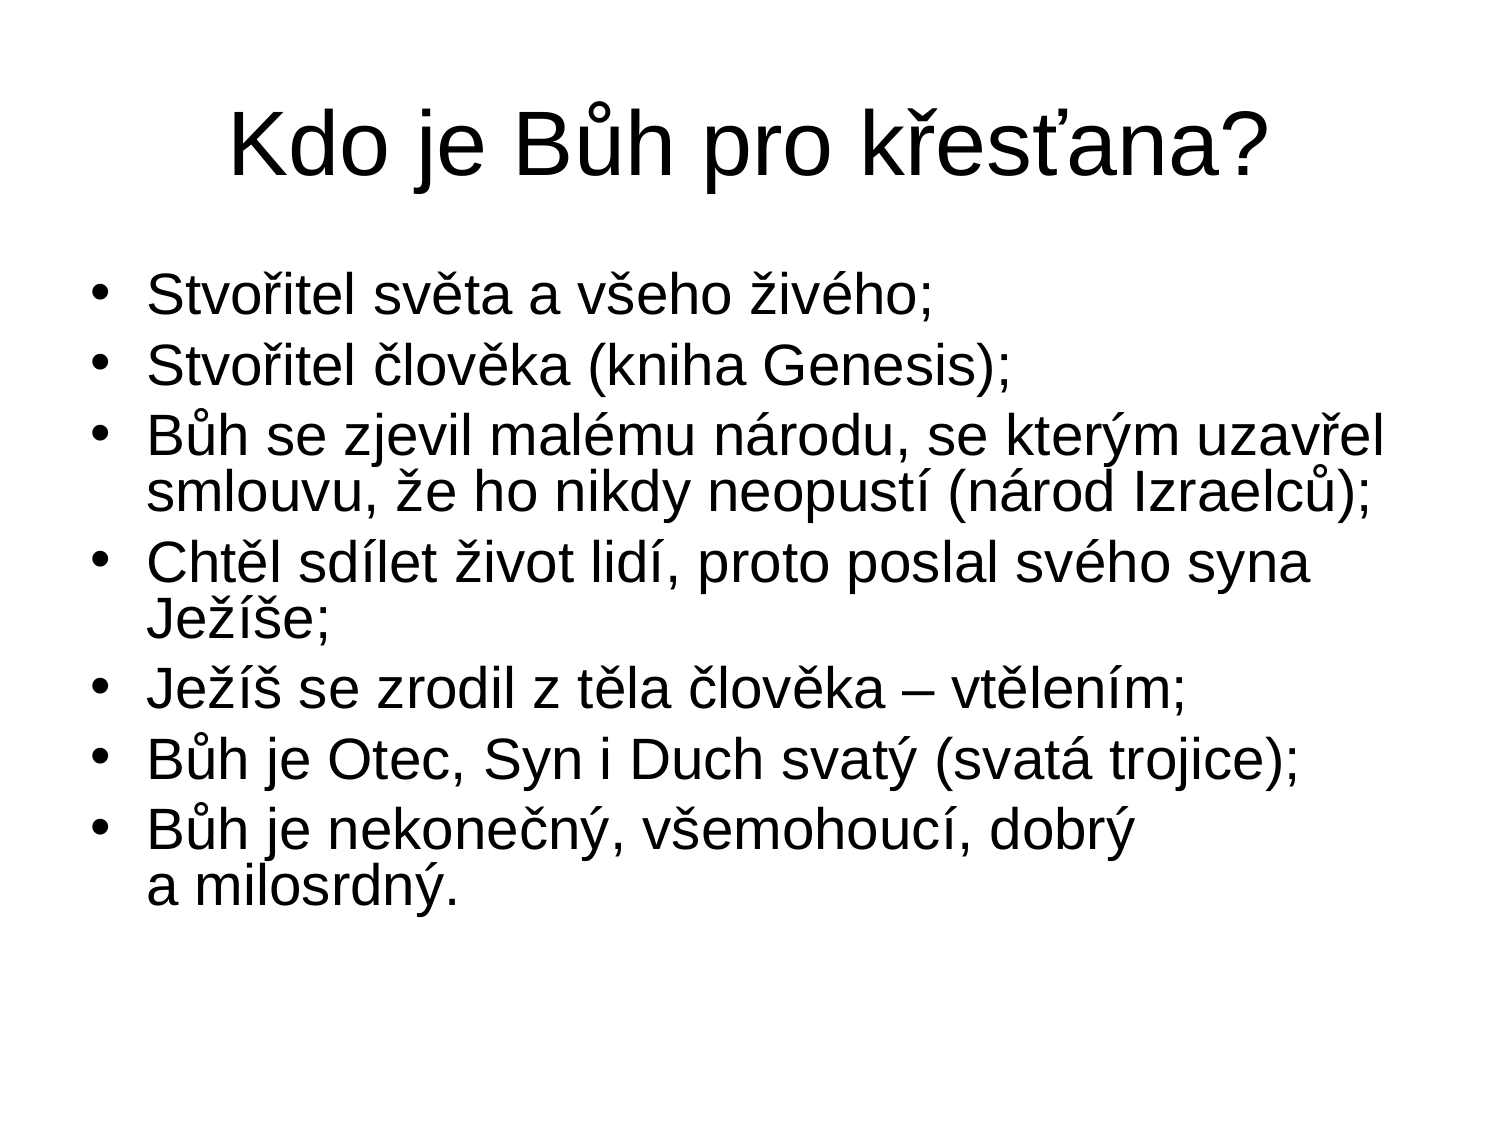

# Kdo je Bůh pro křesťana?
Stvořitel světa a všeho živého;
Stvořitel člověka (kniha Genesis);
Bůh se zjevil malému národu, se kterým uzavřel smlouvu, že ho nikdy neopustí (národ Izraelců);
Chtěl sdílet život lidí, proto poslal svého syna Ježíše;
Ježíš se zrodil z těla člověka – vtělením;
Bůh je Otec, Syn i Duch svatý (svatá trojice);
Bůh je nekonečný, všemohoucí, dobrý
a milosrdný.